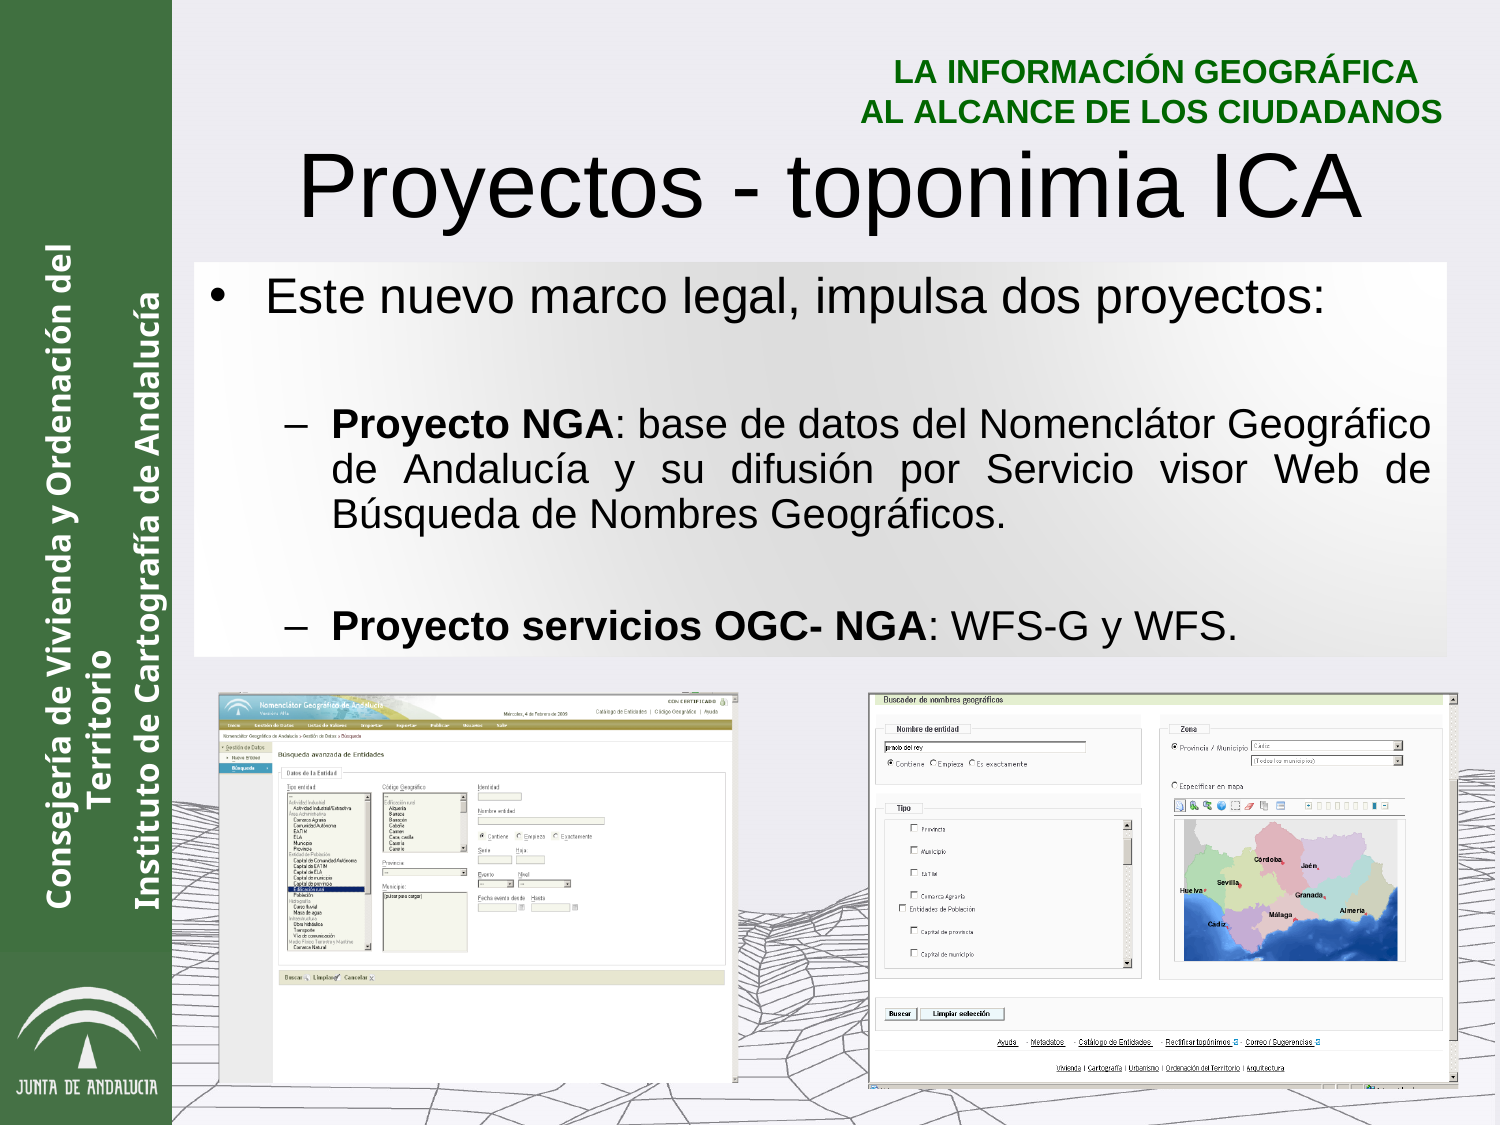

# Proyectos - toponimia ICA
Este nuevo marco legal, impulsa dos proyectos:
Proyecto NGA: base de datos del Nomenclátor Geográfico de Andalucía y su difusión por Servicio visor Web de Búsqueda de Nombres Geográficos.
Proyecto servicios OGC- NGA: WFS-G y WFS.